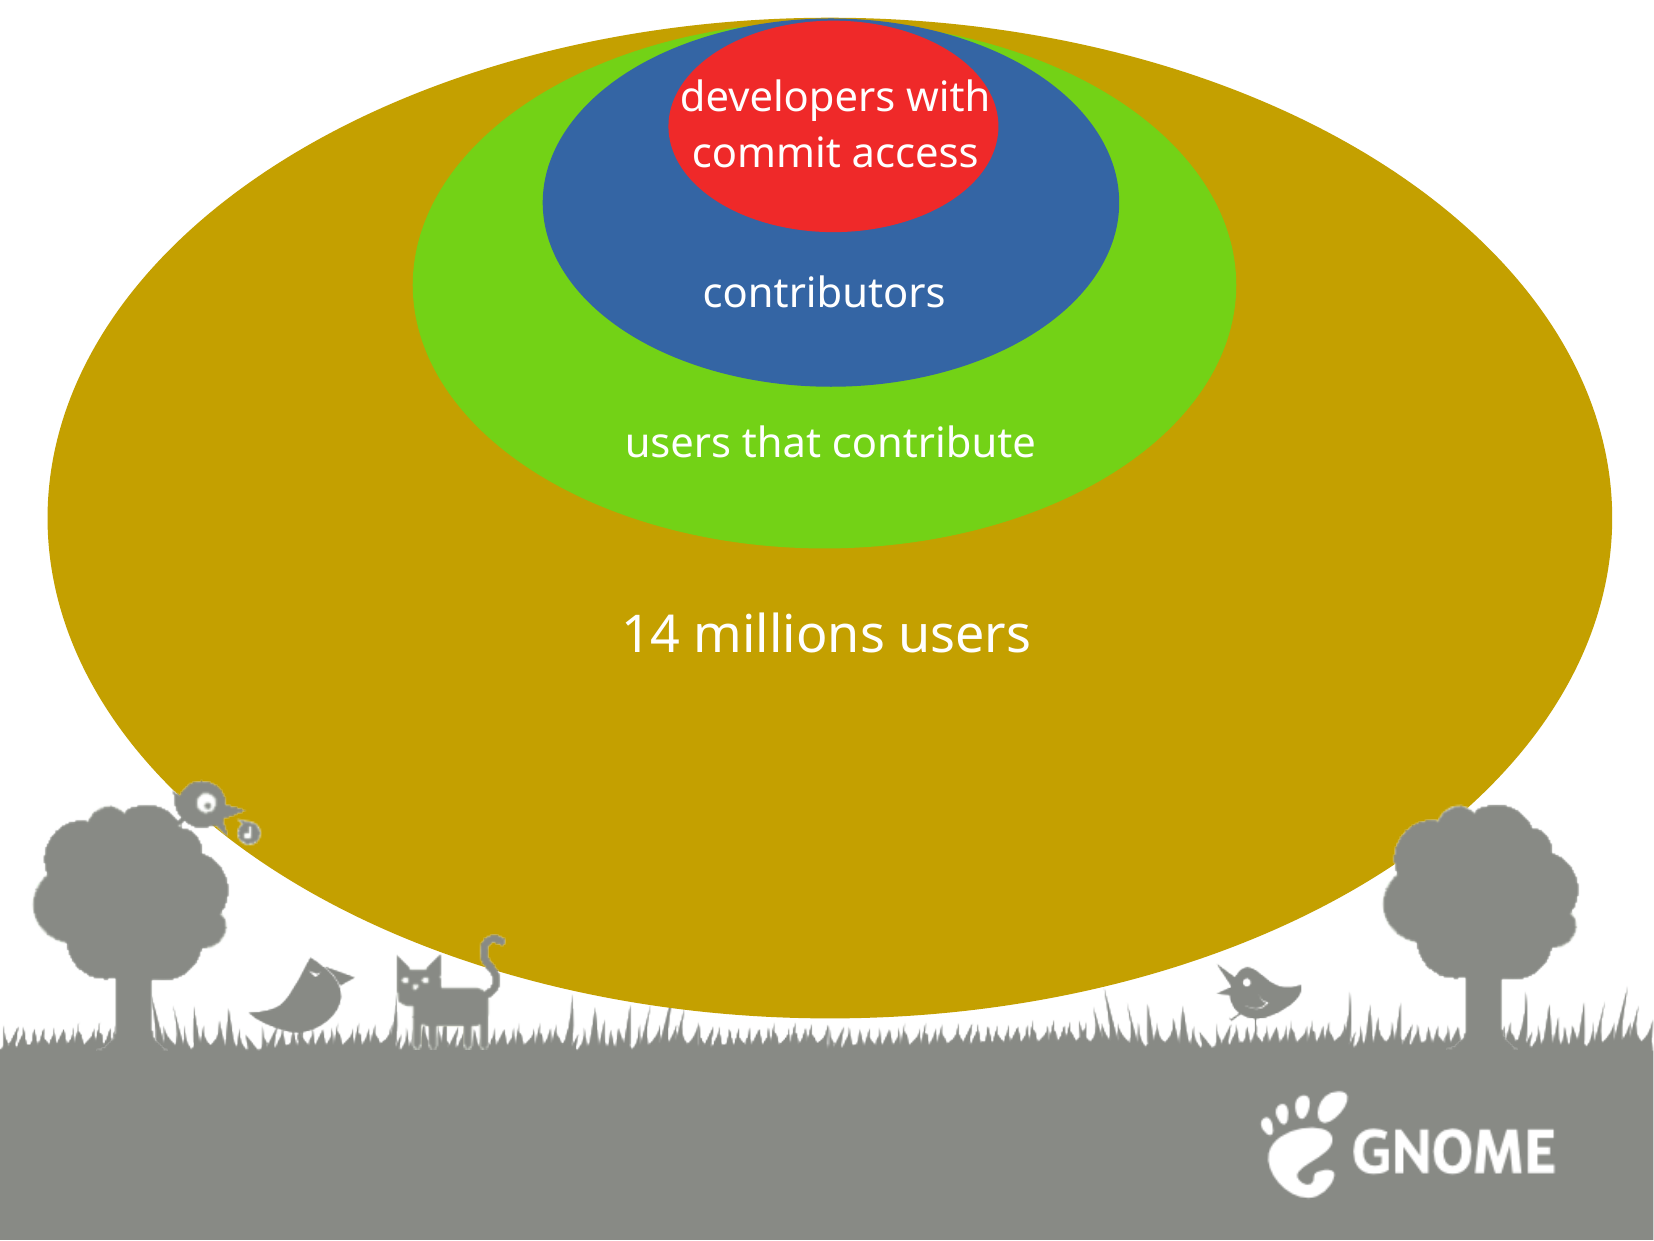

developers with
commit access
contributors
users that contribute
14 millions users